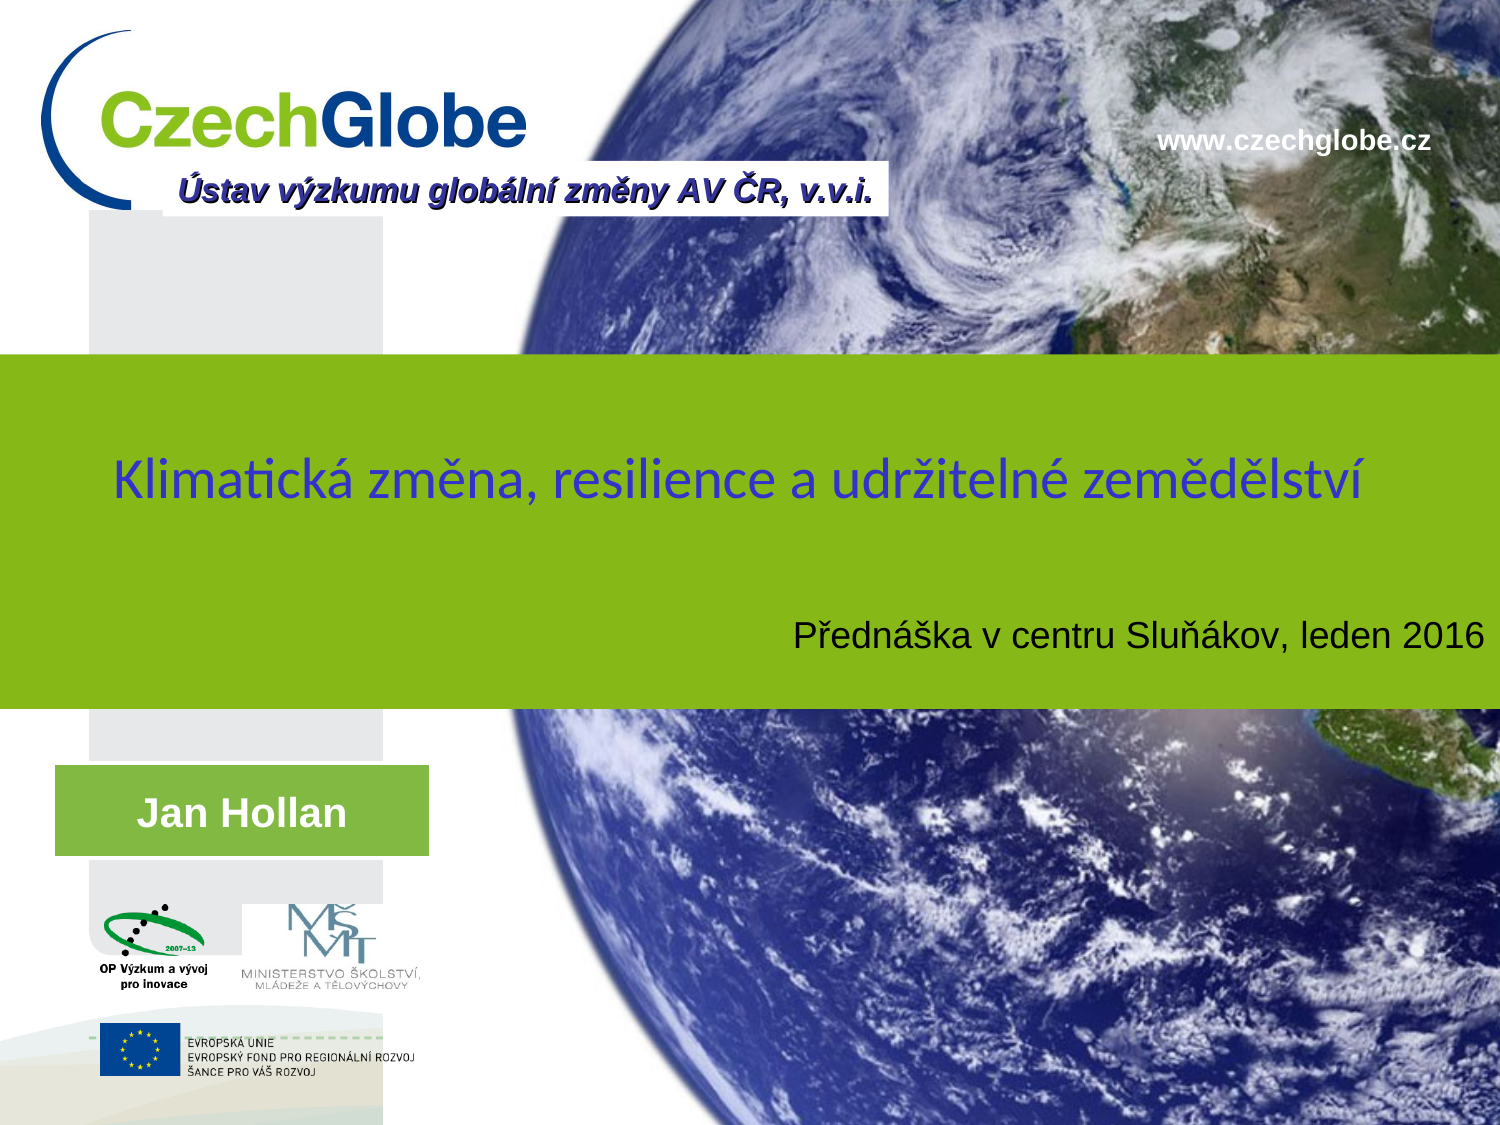

www.czechglobe.cz
Ústav výzkumu globální změny AV ČR, v.v.i.
# Klimatická změna, resilience a udržitelné zemědělství
Přednáška v centru Sluňákov, leden 2016
Jan Hollan